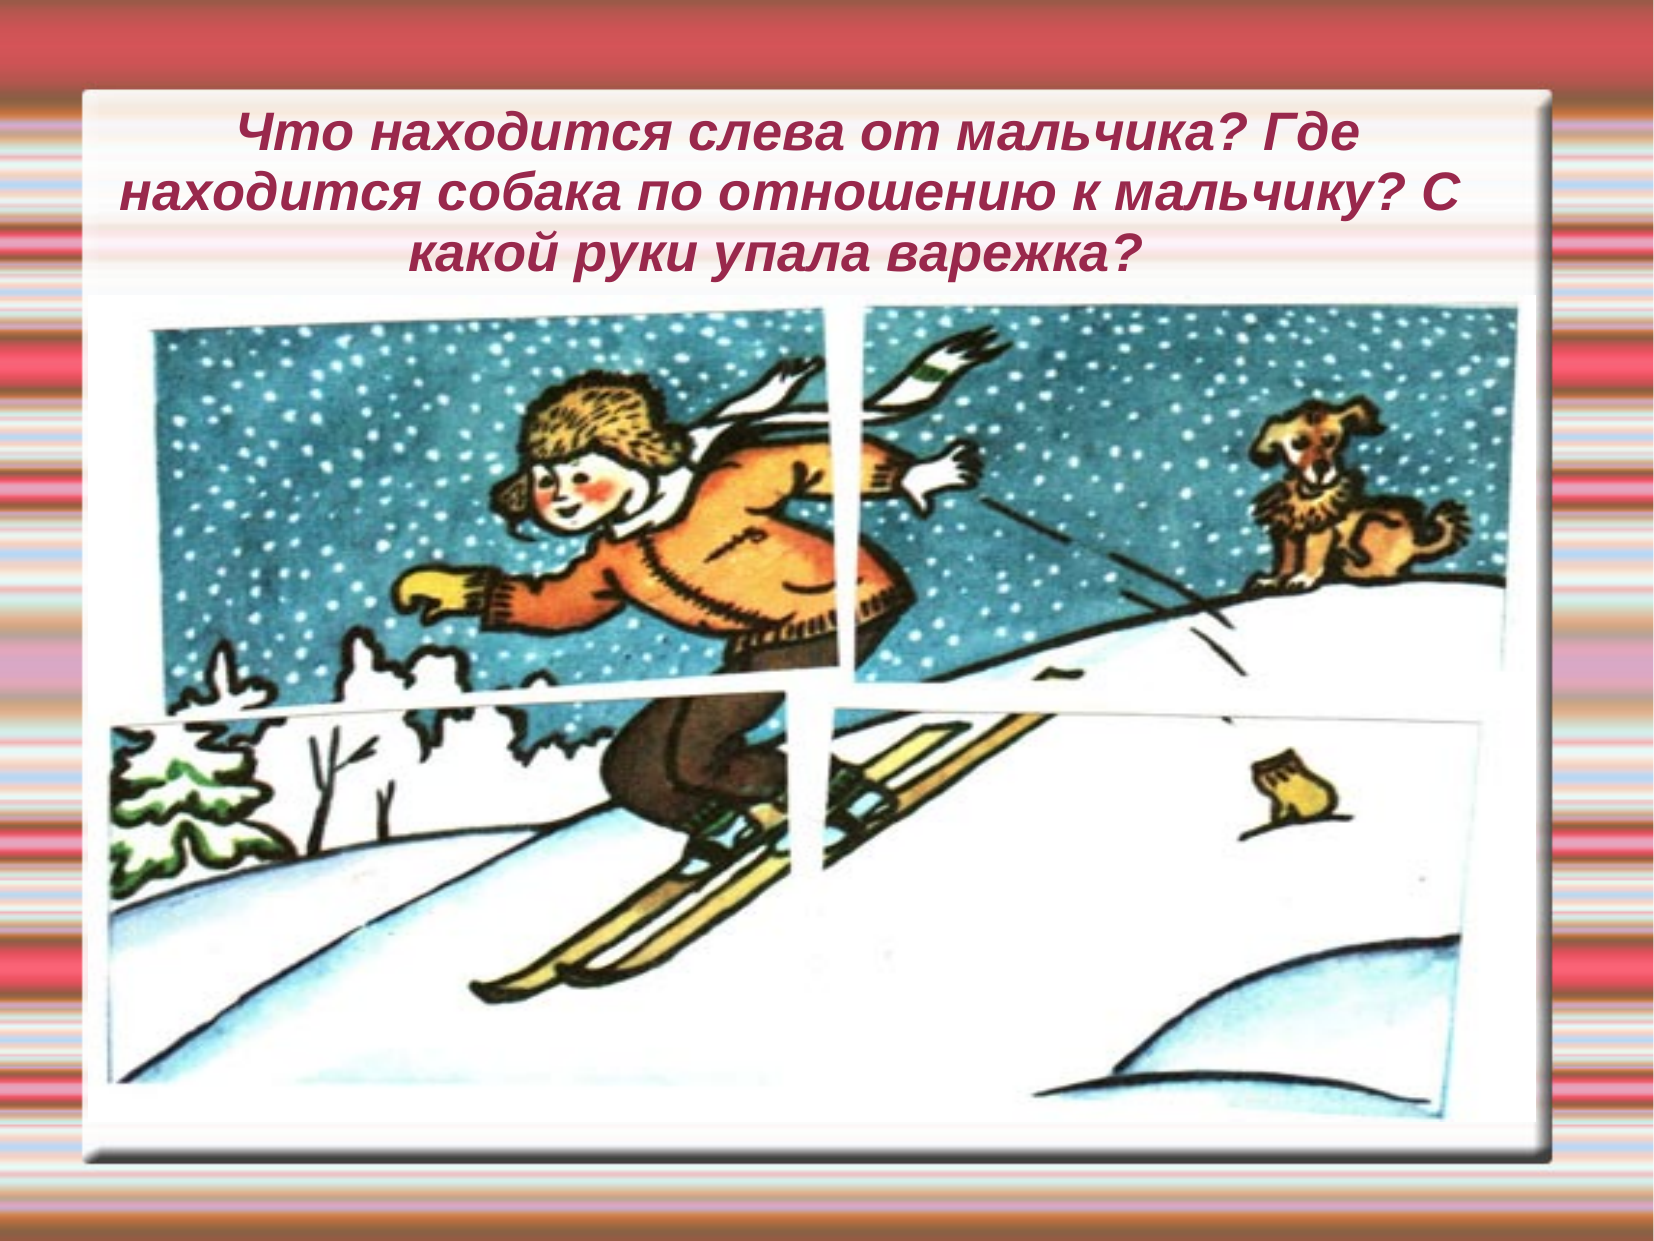

# Что находится слева от мальчика? Где находится собака по отношению к мальчику? С какой руки упала варежка?